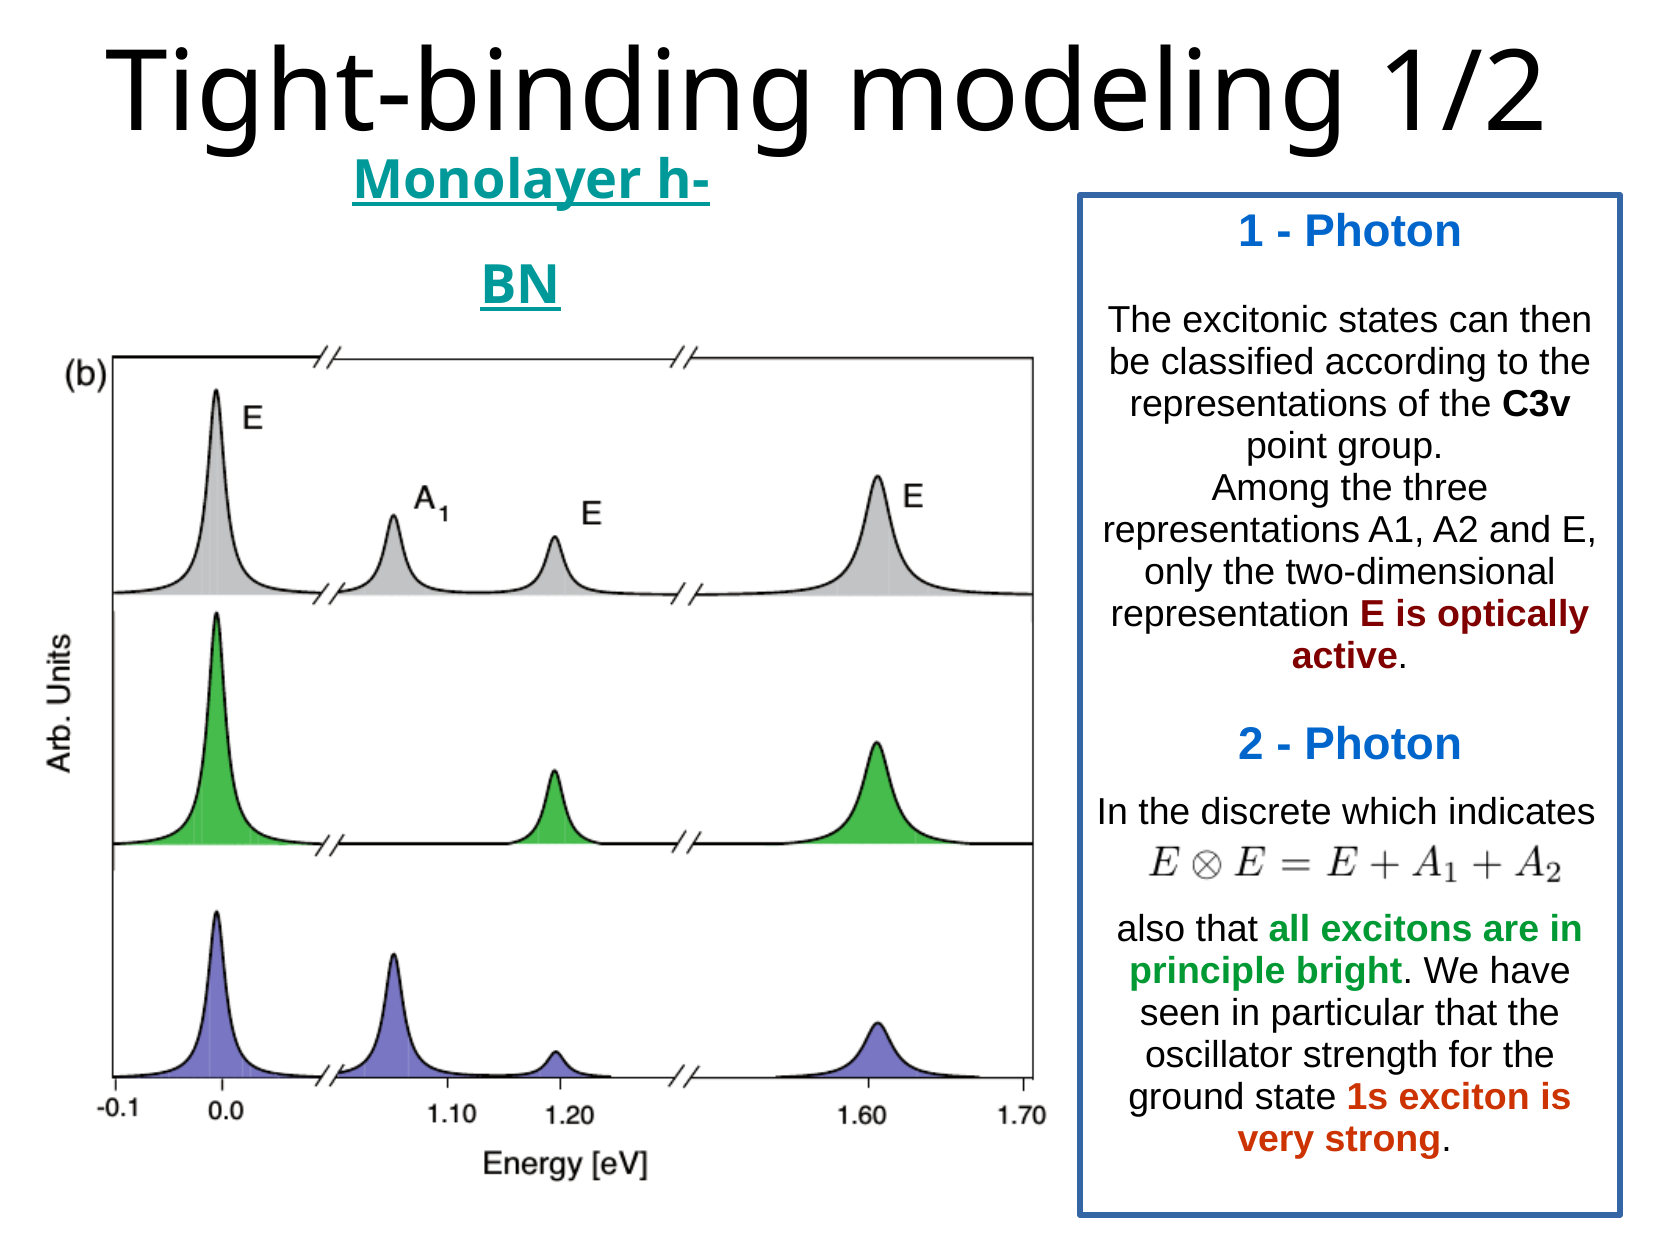

# Tight-binding modeling 1/2
Monolayer h-BN
1 - Photon
The excitonic states can then be classified according to the representations of the C3v point group.
Among the three representations A1, A2 and E, only the two-dimensional representation E is optically active.
2 - Photon
 In the discrete which indicates
also that all excitons are in principle bright. We have seen in particular that the oscillator strength for the ground state 1s exciton is very strong.